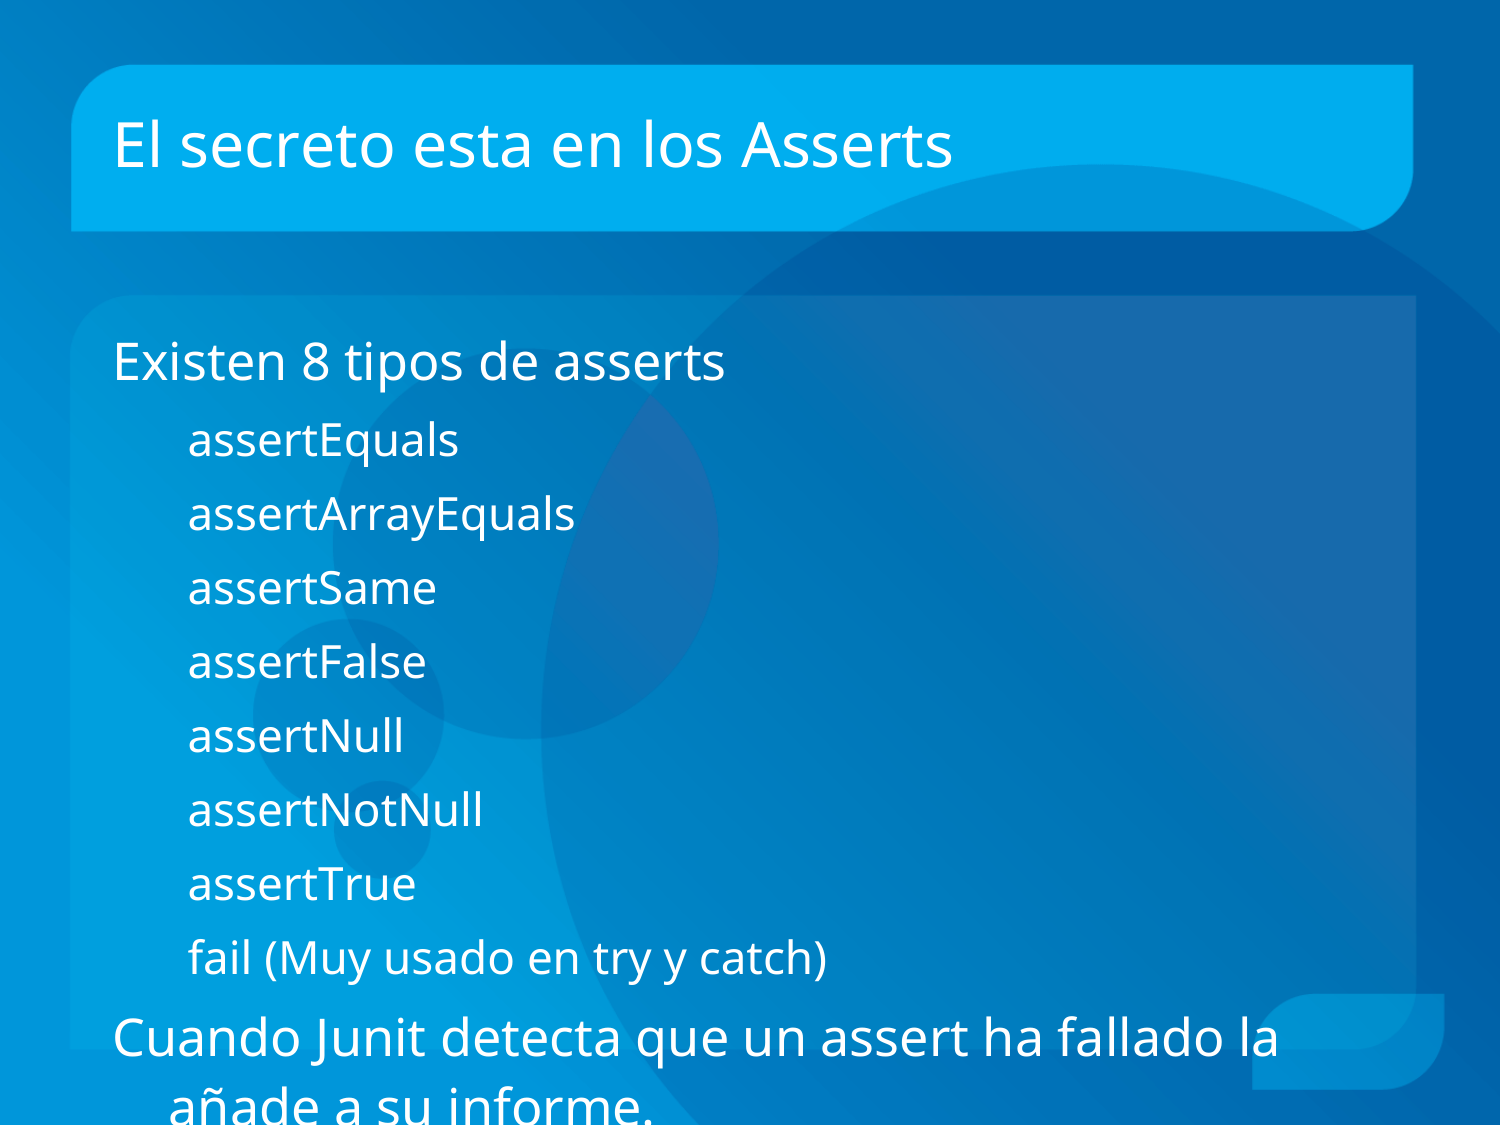

# El secreto esta en los Asserts
Existen 8 tipos de asserts
assertEquals
assertArrayEquals
assertSame
assertFalse
assertNull
assertNotNull
assertTrue
fail (Muy usado en try y catch)
Cuando Junit detecta que un assert ha fallado la añade a su informe.